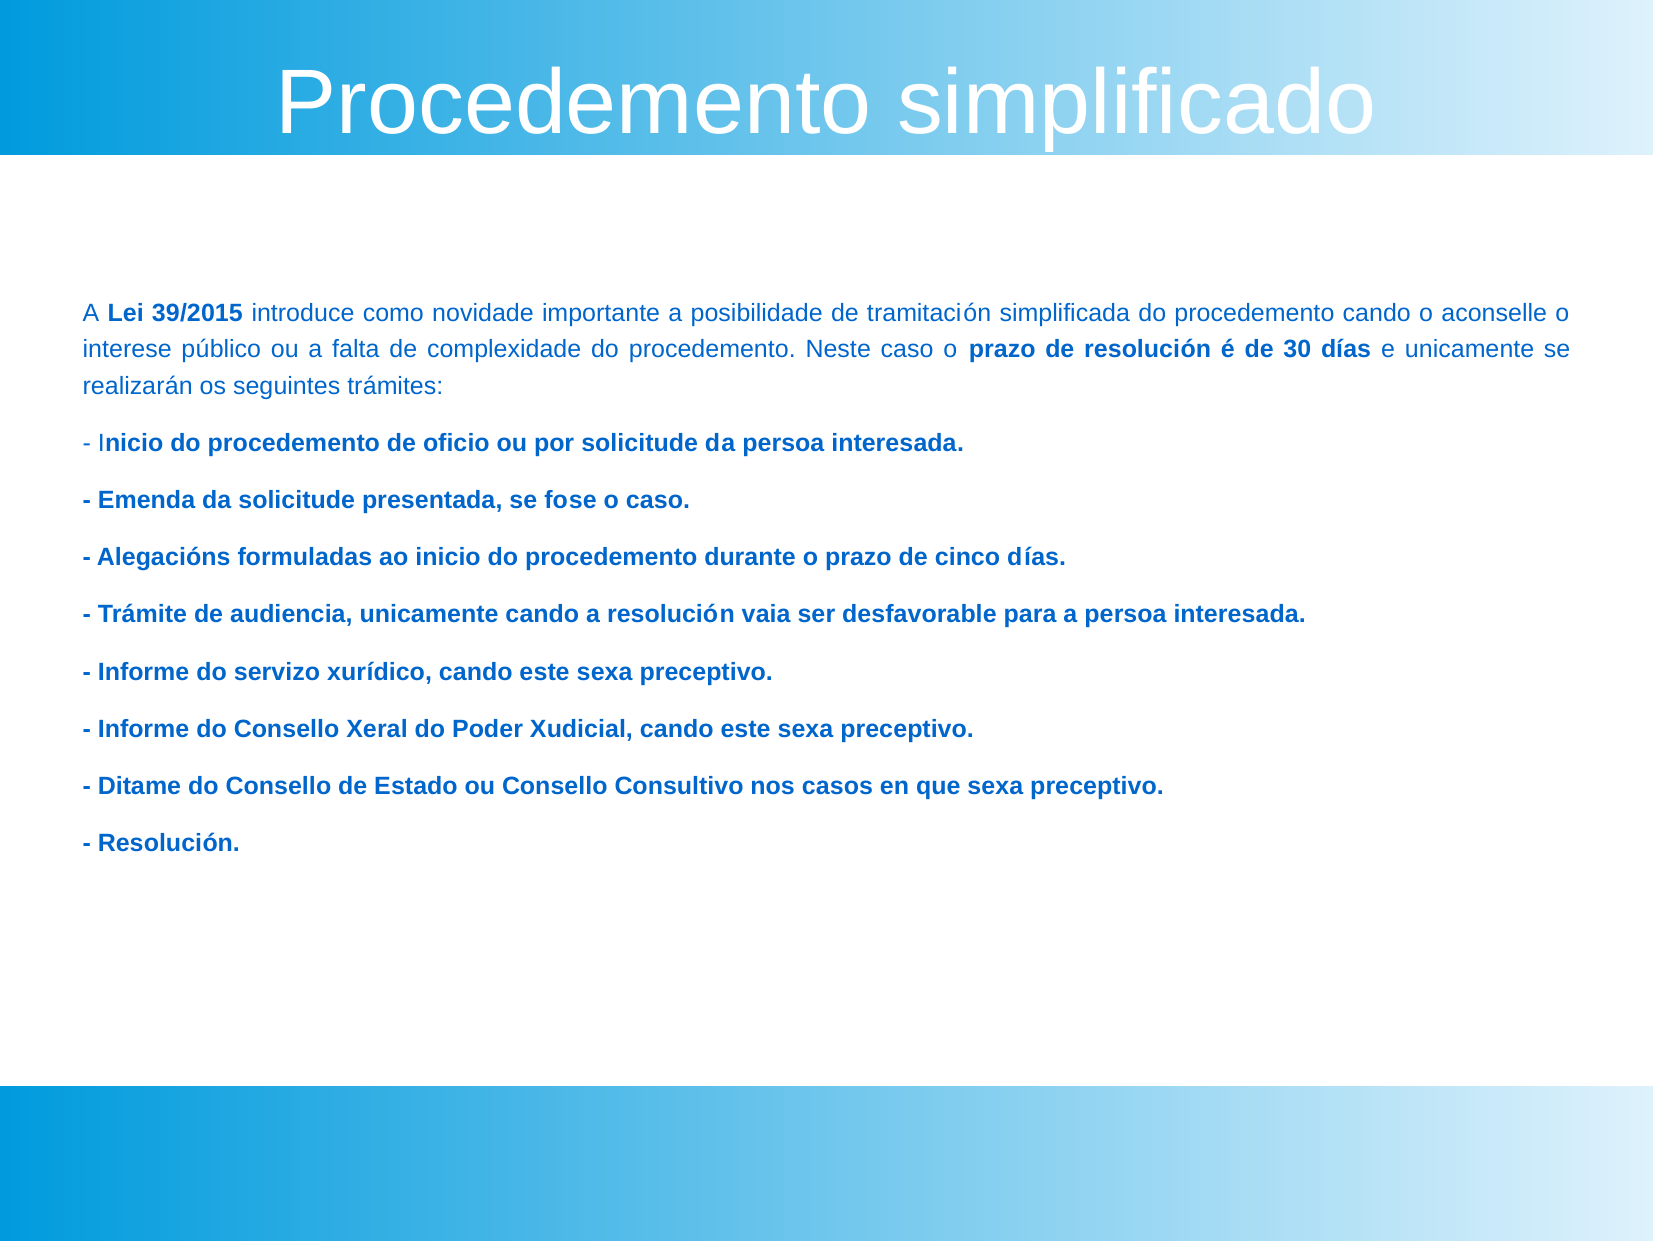

# Procedemento simplificado
A Lei 39/2015 introduce como novidade importante a posibilidade de tramitación simplificada do procedemento cando o aconselle o interese público ou a falta de complexidade do procedemento. Neste caso o prazo de resolución é de 30 días e unicamente se realizarán os seguintes trámites:
- Inicio do procedemento de oficio ou por solicitude da persoa interesada.
- Emenda da solicitude presentada, se fose o caso.
- Alegacións formuladas ao inicio do procedemento durante o prazo de cinco días.
- Trámite de audiencia, unicamente cando a resolución vaia ser desfavorable para a persoa interesada.
- Informe do servizo xurídico, cando este sexa preceptivo.
- Informe do Consello Xeral do Poder Xudicial, cando este sexa preceptivo.
- Ditame do Consello de Estado ou Consello Consultivo nos casos en que sexa preceptivo.
- Resolución.